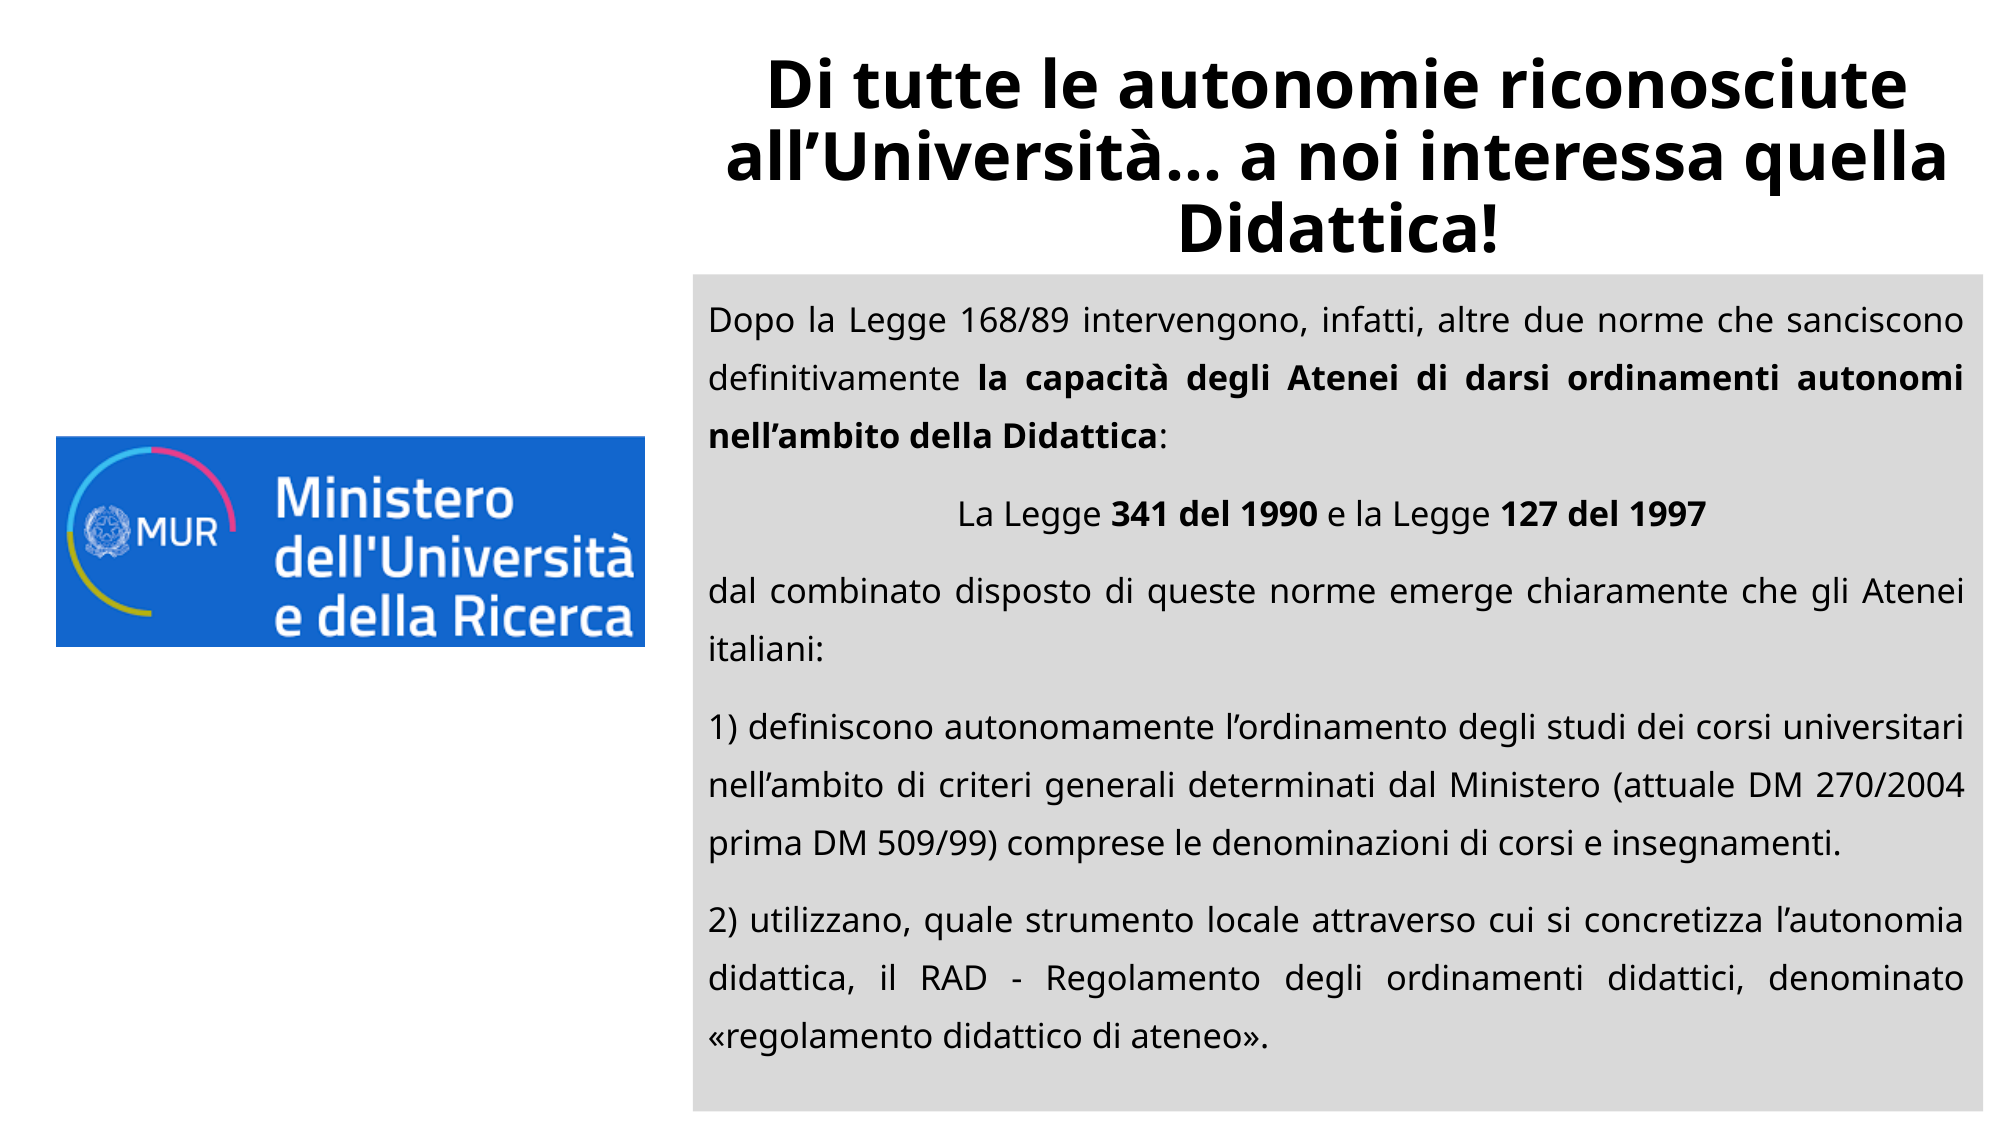

# Di tutte le autonomie riconosciute all’Università… a noi interessa quella Didattica!
Dopo la Legge 168/89 intervengono, infatti, altre due norme che sanciscono definitivamente la capacità degli Atenei di darsi ordinamenti autonomi nell’ambito della Didattica:
La Legge 341 del 1990 e la Legge 127 del 1997
dal combinato disposto di queste norme emerge chiaramente che gli Atenei italiani:
1) definiscono autonomamente l’ordinamento degli studi dei corsi universitari nell’ambito di criteri generali determinati dal Ministero (attuale DM 270/2004 prima DM 509/99) comprese le denominazioni di corsi e insegnamenti.
2) utilizzano, quale strumento locale attraverso cui si concretizza l’autonomia didattica, il RAD - Regolamento degli ordinamenti didattici, denominato «regolamento didattico di ateneo».